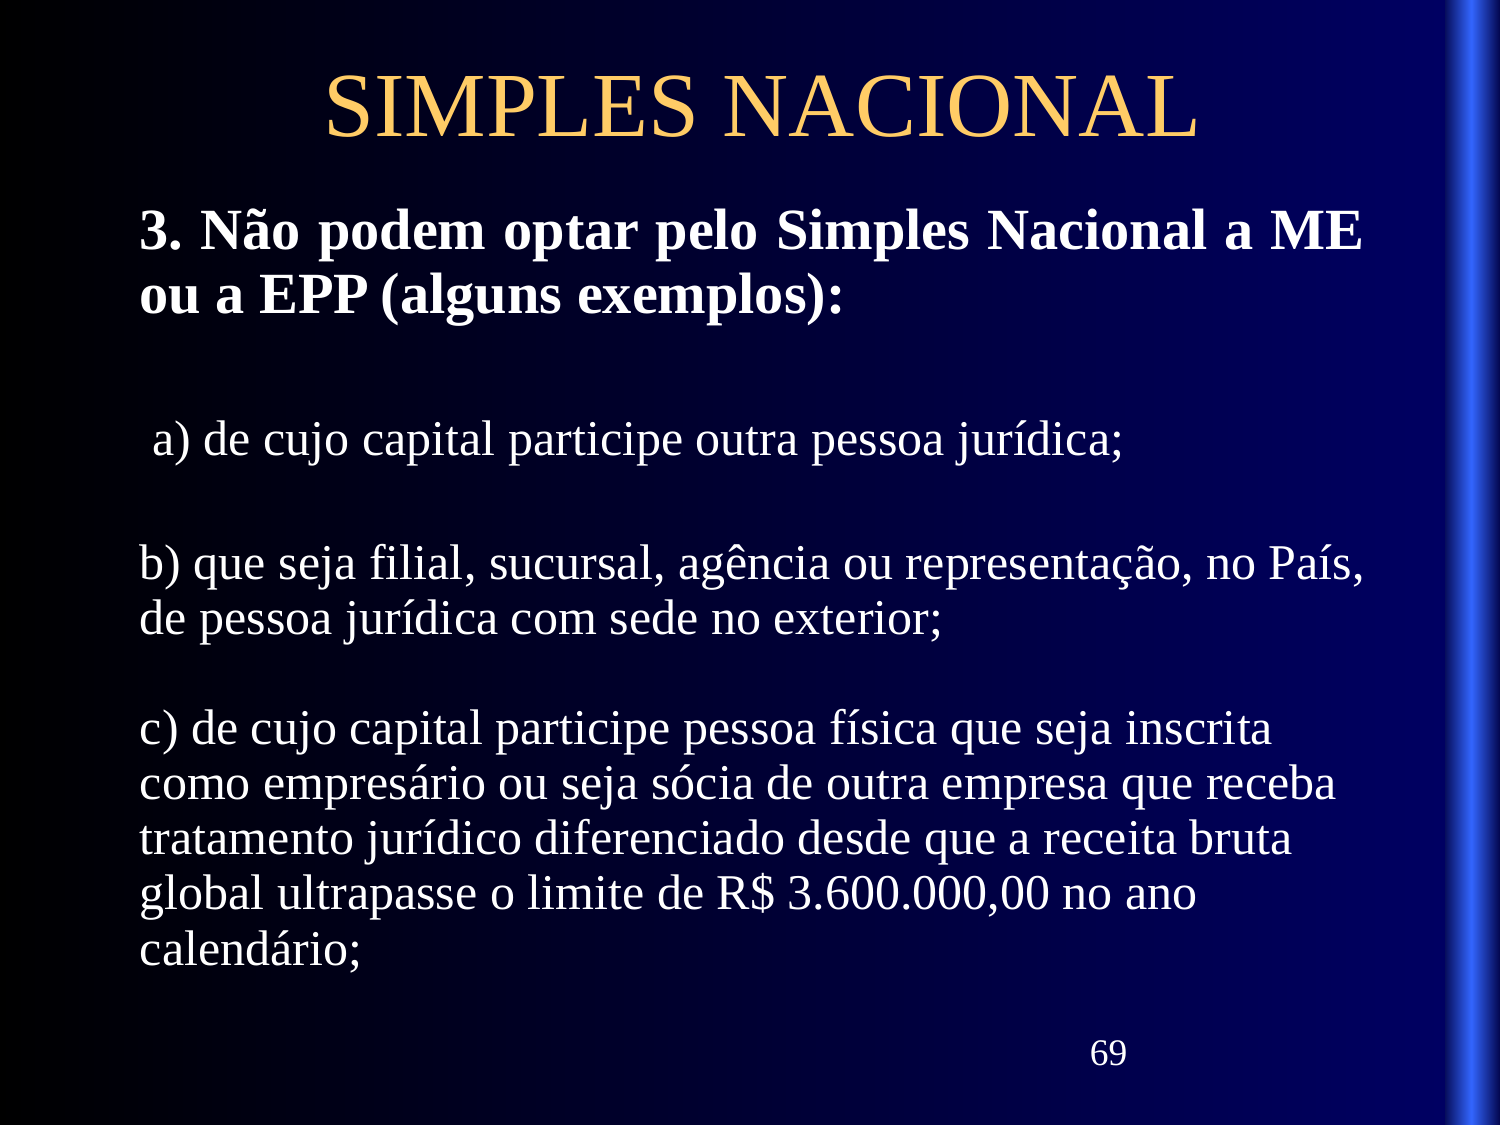

# SIMPLES NACIONAL
3. Não podem optar pelo Simples Nacional a ME ou a EPP (alguns exemplos):
 a) de cujo capital participe outra pessoa jurídica;
b) que seja filial, sucursal, agência ou representação, no País, de pessoa jurídica com sede no exterior;
c) de cujo capital participe pessoa física que seja inscrita como empresário ou seja sócia de outra empresa que receba tratamento jurídico diferenciado desde que a receita bruta global ultrapasse o limite de R$ 3.600.000,00 no ano calendário;